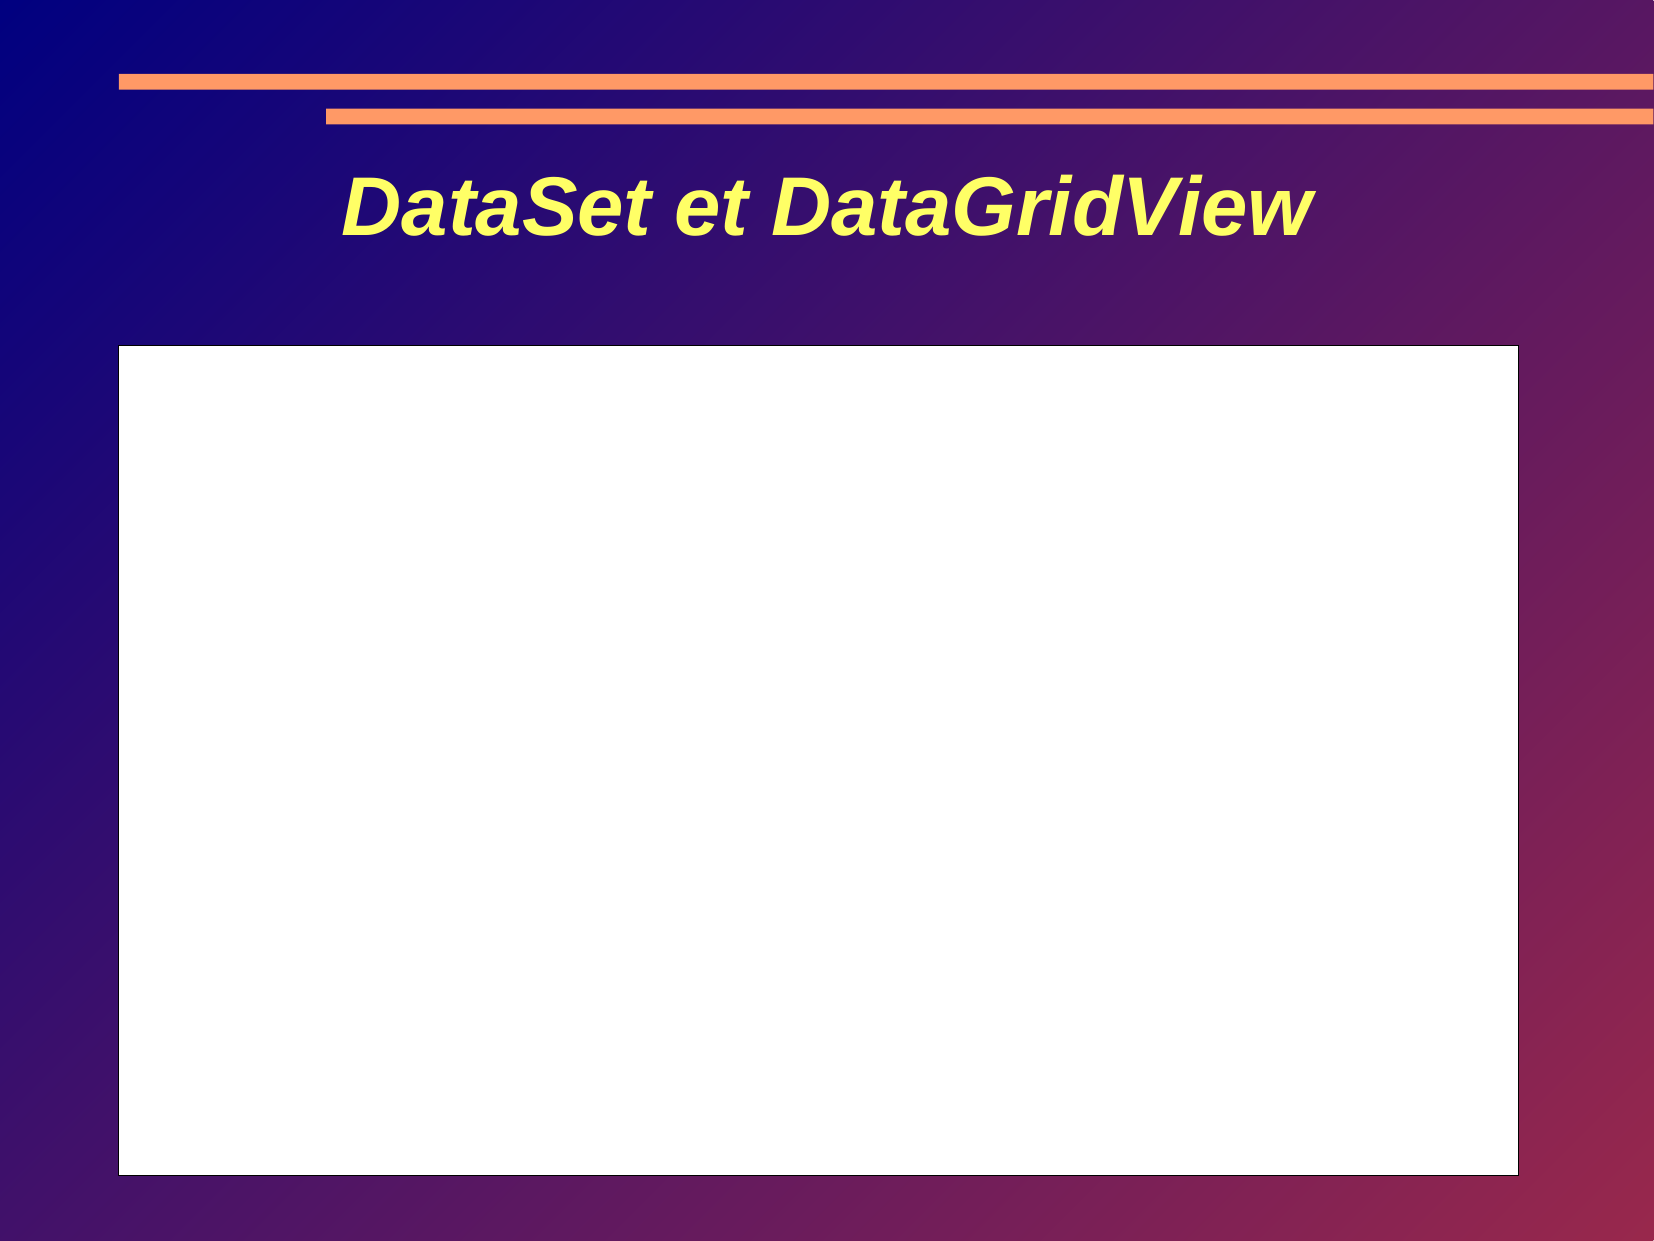

# DataSet et DataGridView
	public class CFormulaire
	{
		DataGridView m_Grid = new DataGridView();
		DataSet m_DataSet = new DataSet();
		...
		void InitializeComponents()
		{
			m_Grid.AutoGenerateColumns = true;
			m_Grid.DataSource = m_DataSet;
			m_Grid.DataMember = "clients";
			...
		}
		void FillDataGrid()
		{
			OdbcConnection cnx = new OdbcConnection("DSN=mabase");
			OdbcDataAdapter adapter = new OdbcDataAdapter(
				"select * from tab_clients", cnx);
			adapter.Fill(m_DataSet, "clients");
		}
	}